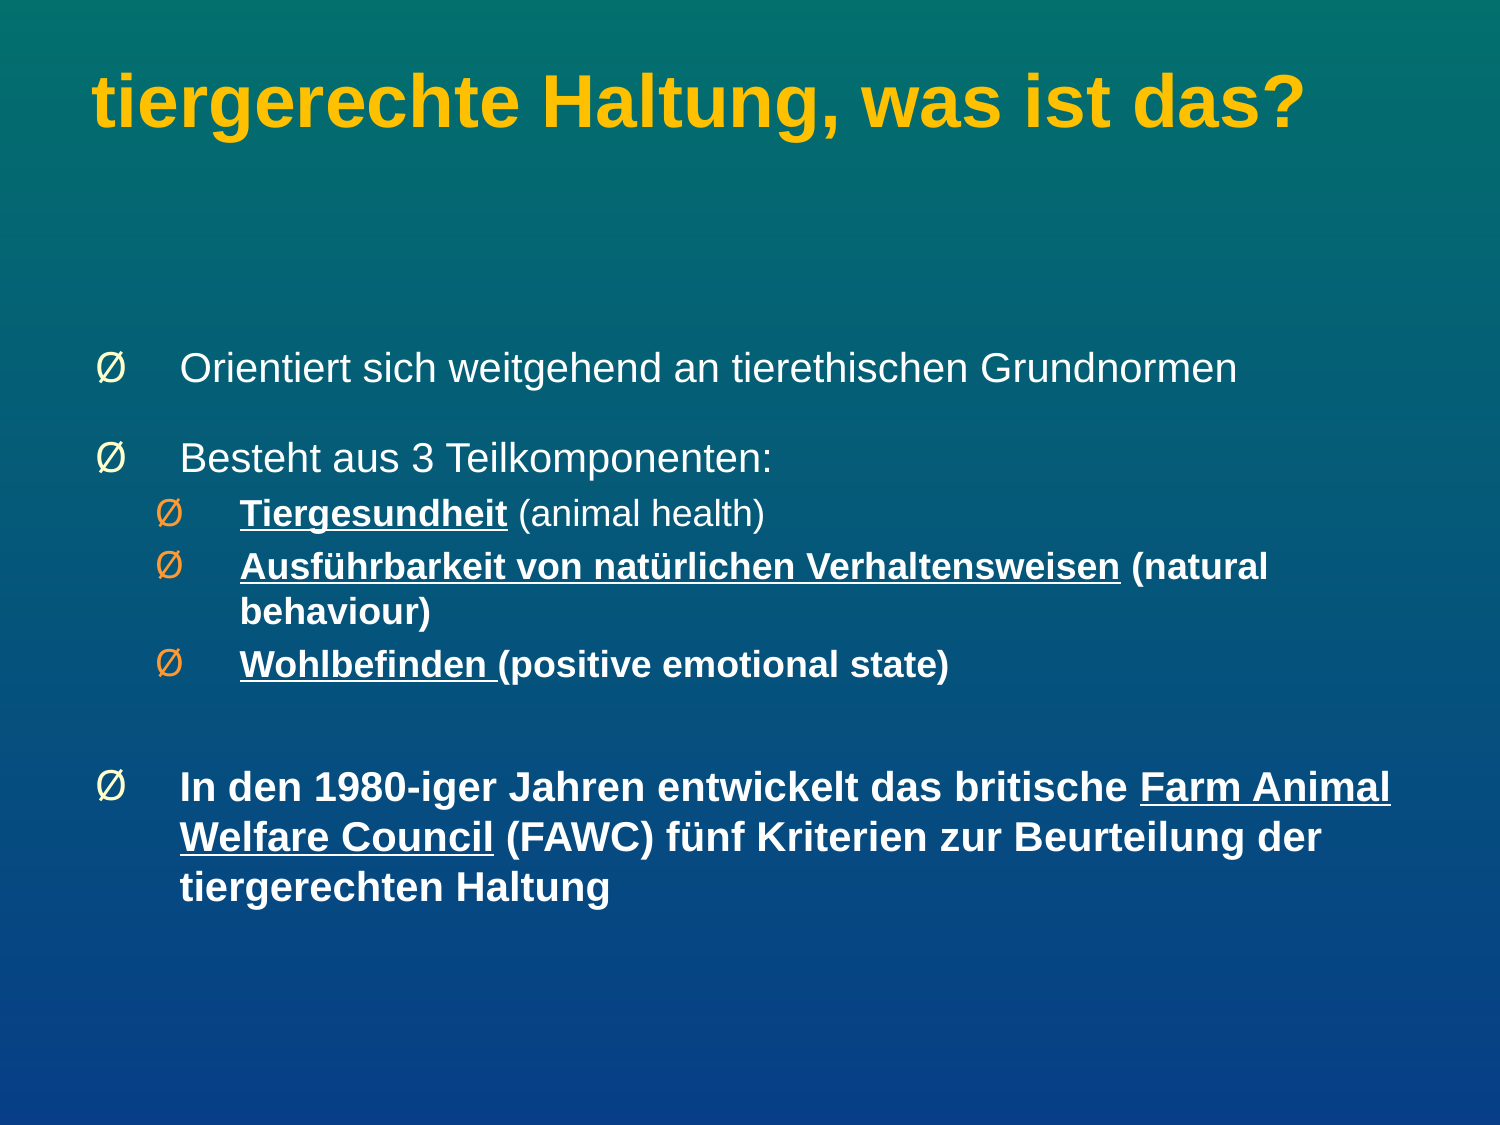

tiergerechte Haltung, was ist das?
# Orientiert sich weitgehend an tierethischen Grundnormen
Besteht aus 3 Teilkomponenten:
Tiergesundheit (animal health)
Ausführbarkeit von natürlichen Verhaltensweisen (natural behaviour)
Wohlbefinden (positive emotional state)
In den 1980-iger Jahren entwickelt das britische Farm Animal Welfare Council (FAWC) fünf Kriterien zur Beurteilung der tiergerechten Haltung